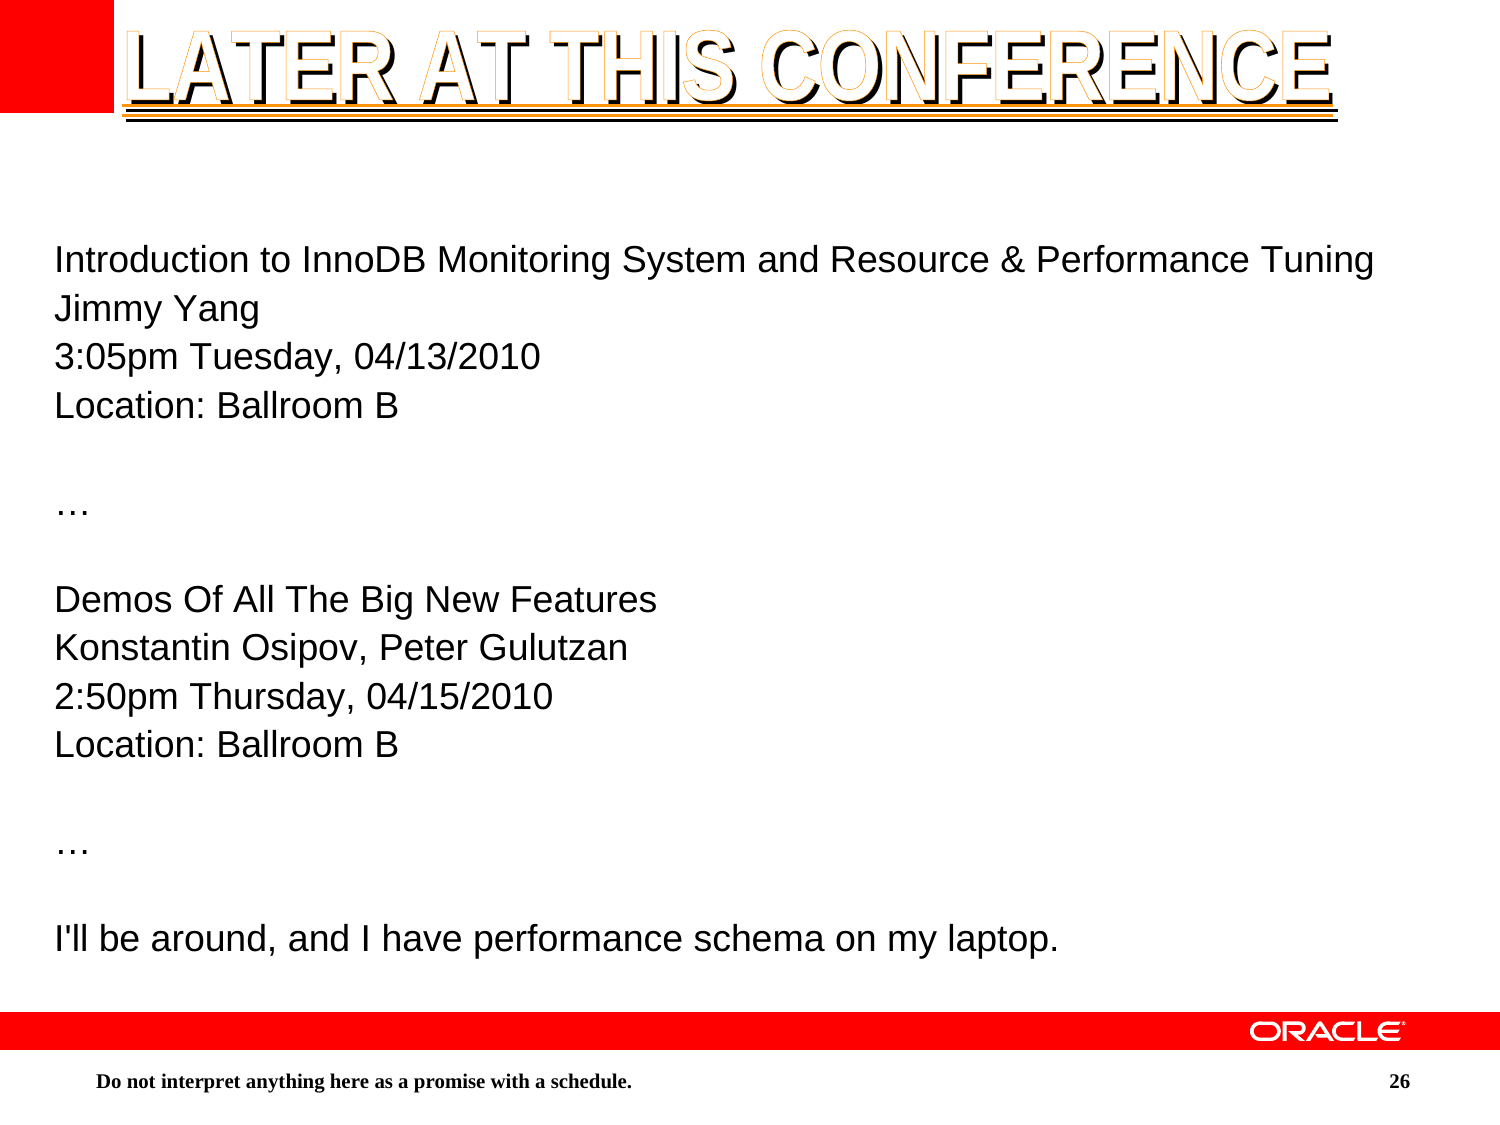

LATER AT THIS CONFERENCE
Introduction to InnoDB Monitoring System and Resource & Performance Tuning
Jimmy Yang
3:05pm Tuesday, 04/13/2010
Location: Ballroom B
…
Demos Of All The Big New Features
Konstantin Osipov, Peter Gulutzan
2:50pm Thursday, 04/15/2010
Location: Ballroom B
…
I'll be around, and I have performance schema on my laptop.